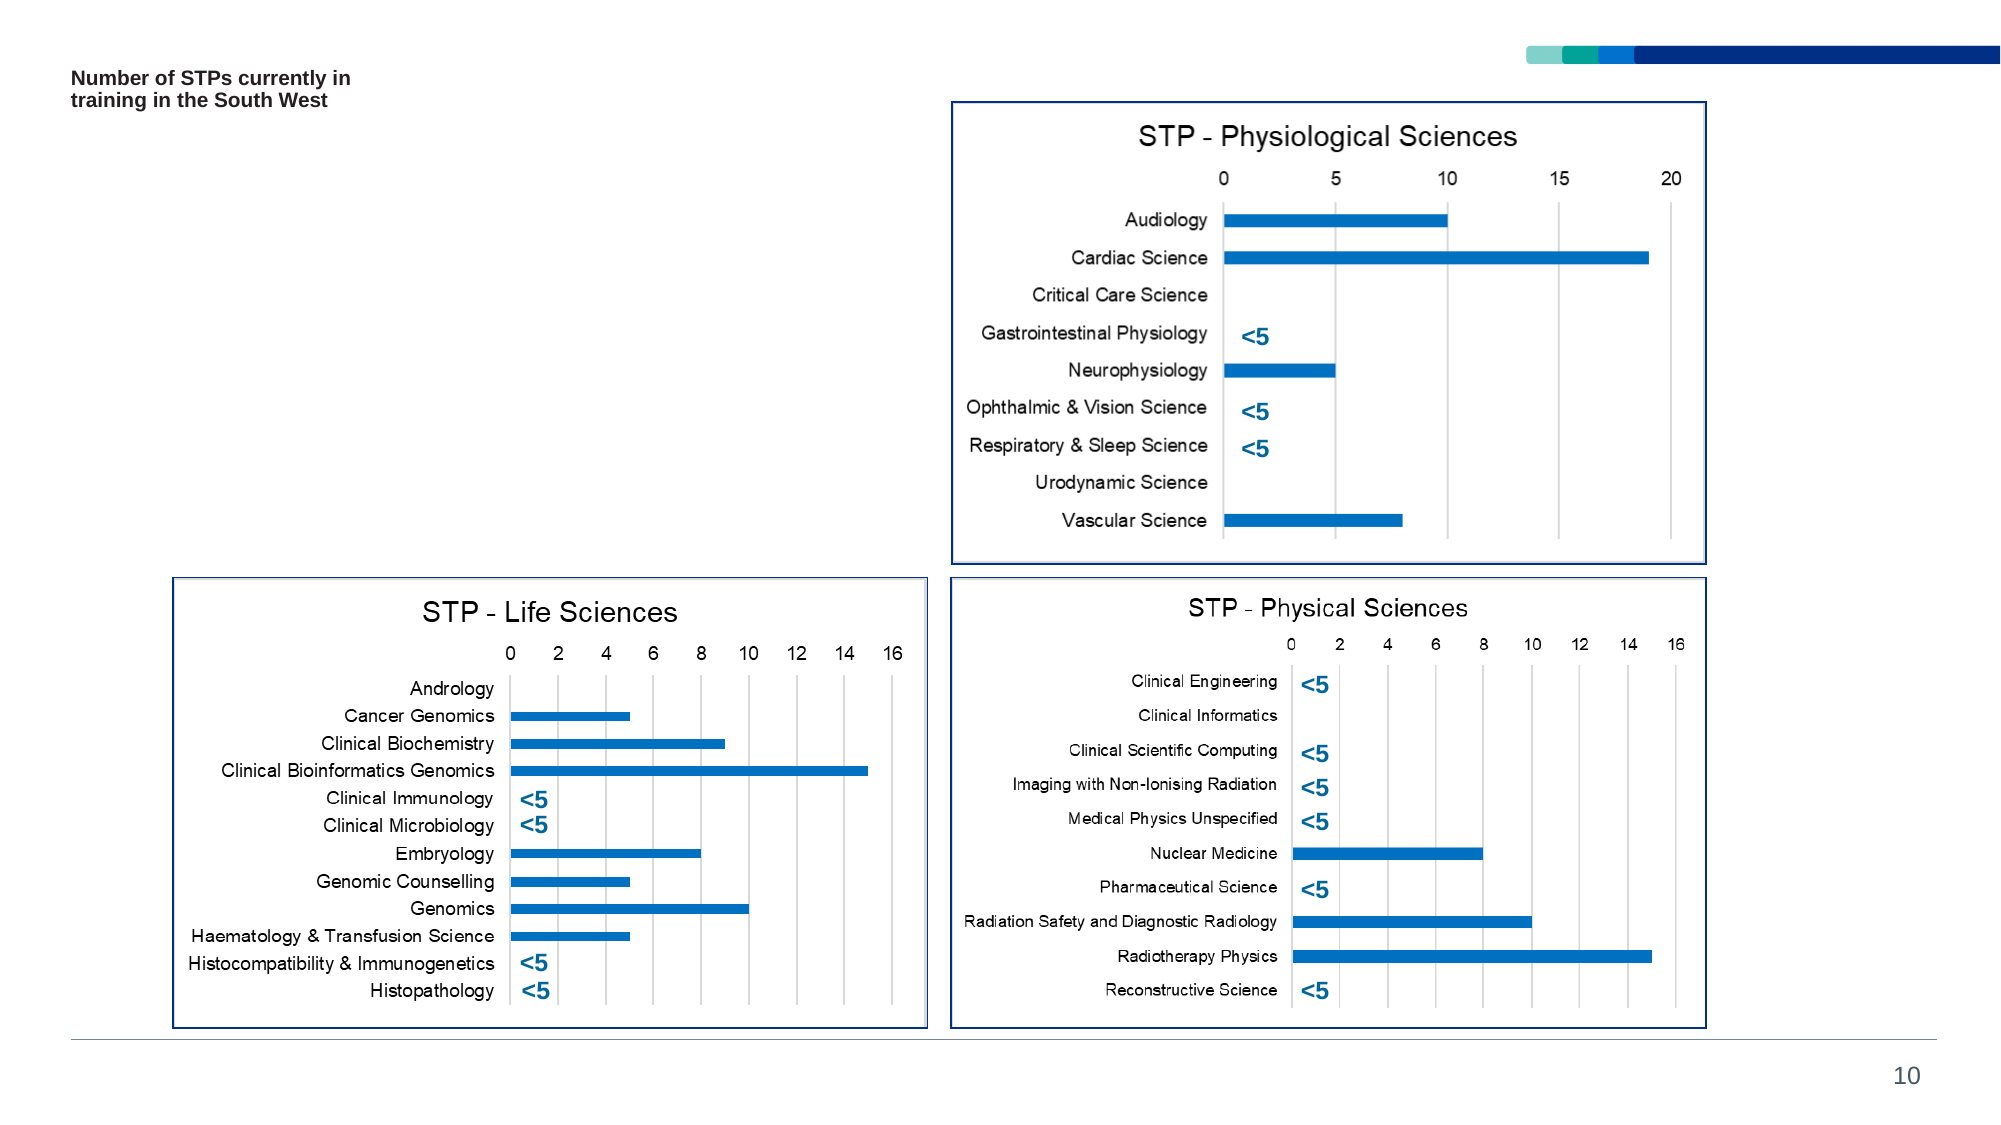

# Number of STPs currently in training in the South West
<5
<5
<5
<5
<5
<5
<5
<5
<5
<5
<5
<5
<5